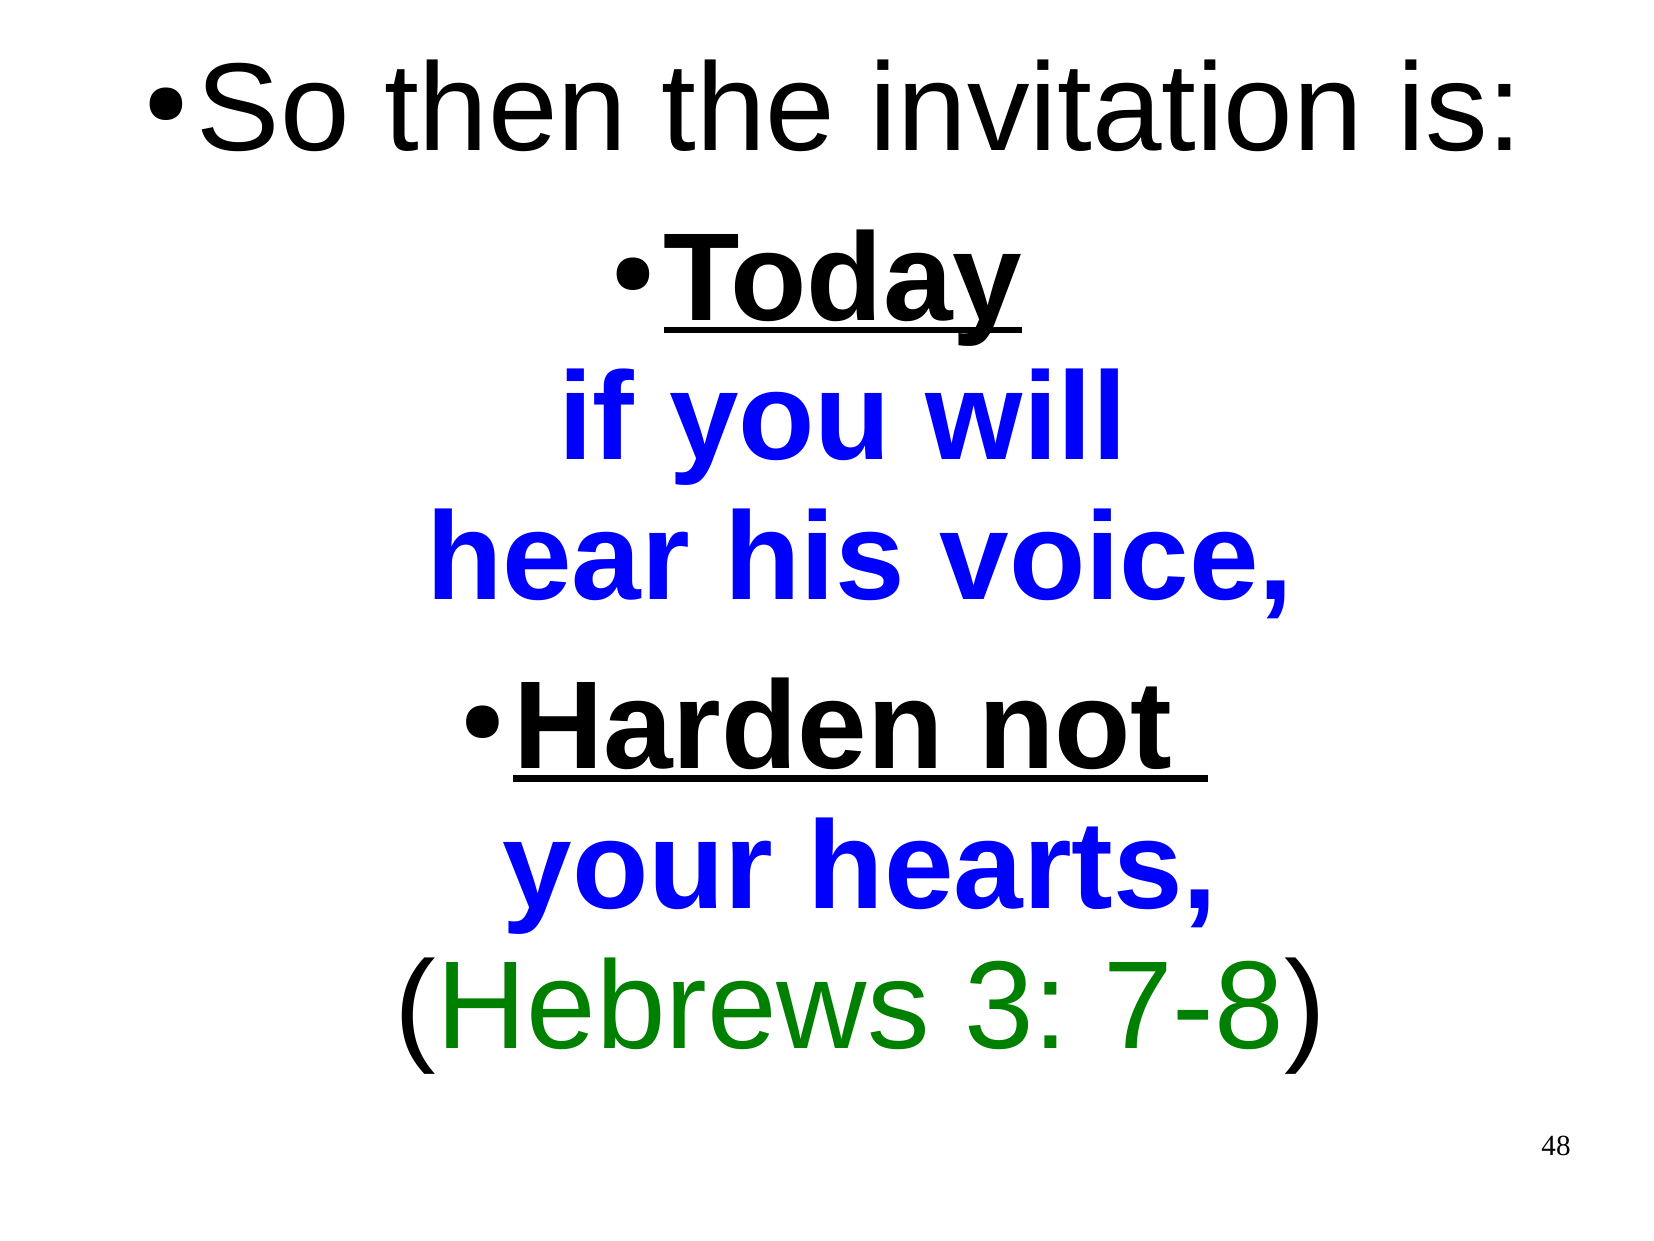

# So then the invitation is:
Today
if you will
hear his voice,
Harden not
your hearts,
(Hebrews 3: 7-8)
48